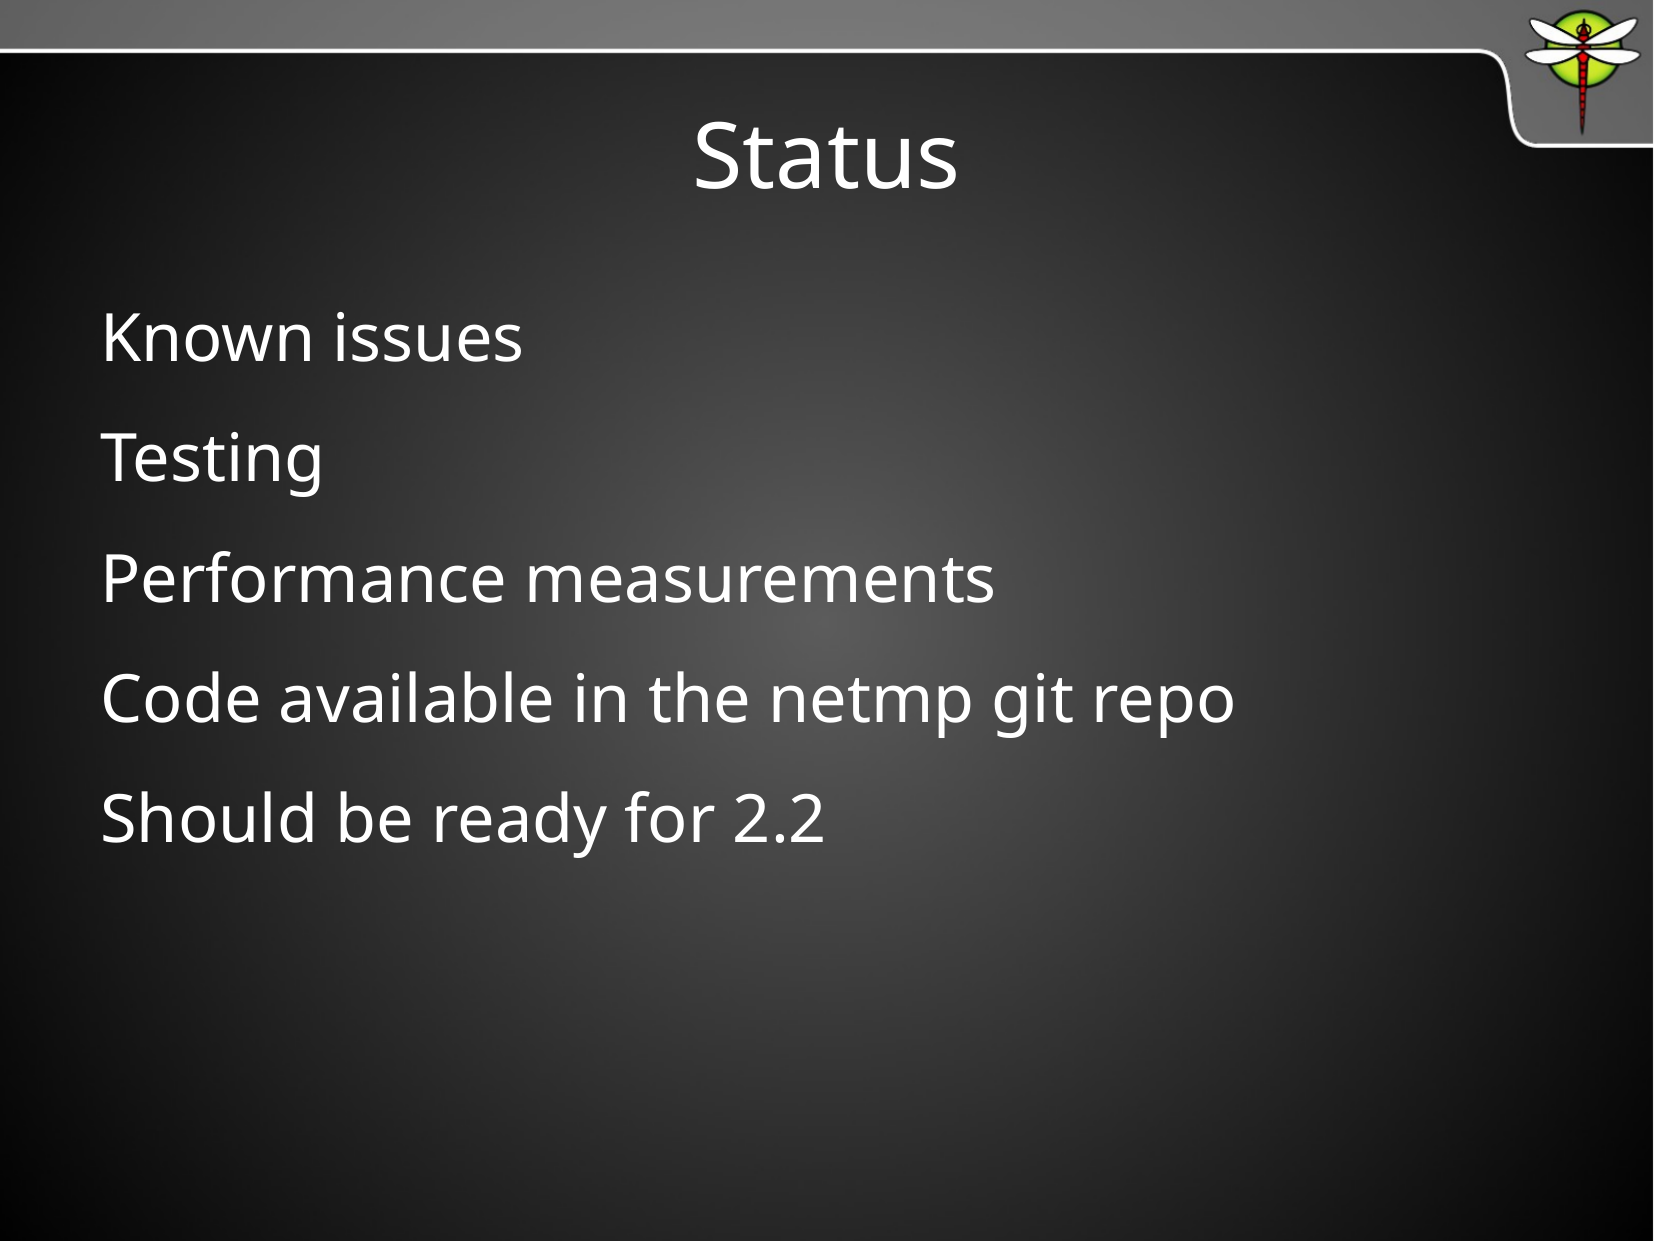

# Status
Known issues
Testing
Performance measurements
Code available in the netmp git repo
Should be ready for 2.2